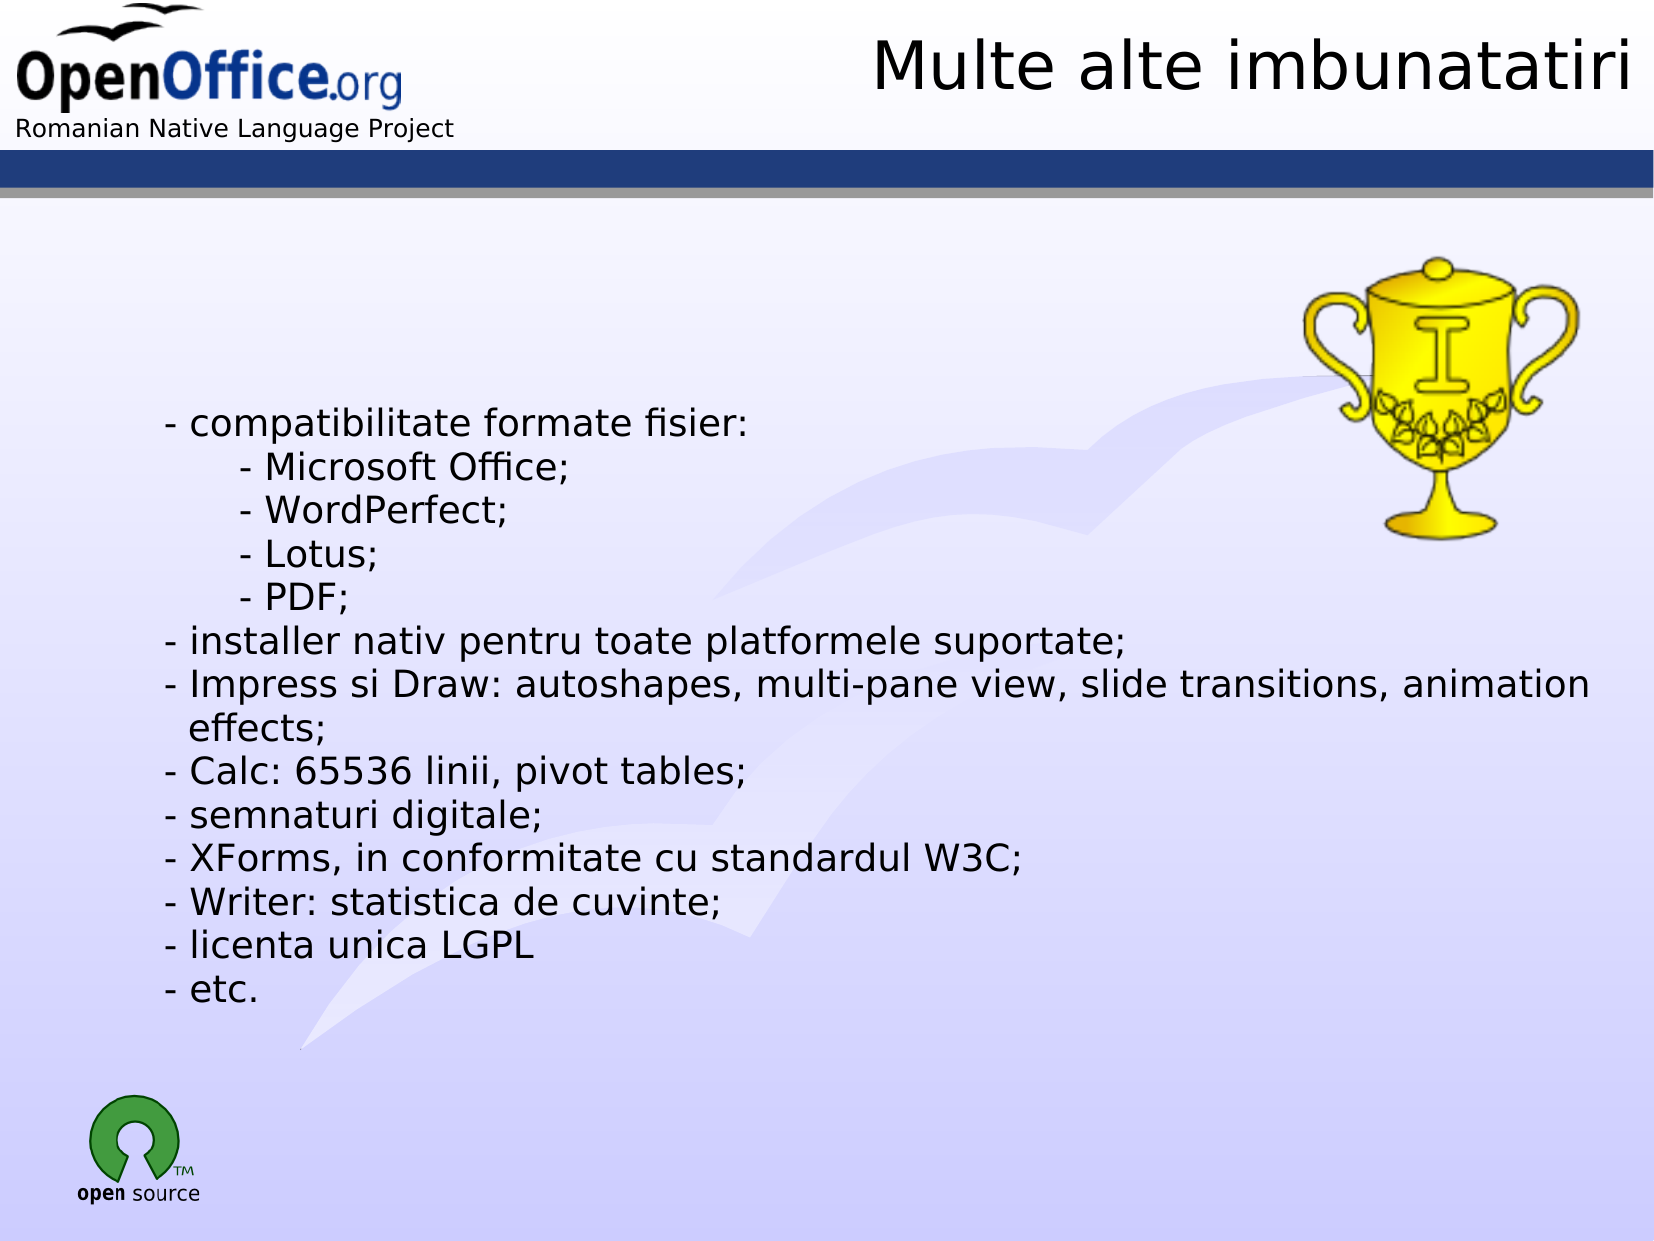

Multe alte imbunatatiri
Romanian Native Language Project
- compatibilitate formate fisier:
	- Microsoft Office;
	- WordPerfect;
	- Lotus;
	- PDF;
- installer nativ pentru toate platformele suportate;
- Impress si Draw: autoshapes, multi-pane view, slide transitions, animation
 effects;
- Calc: 65536 linii, pivot tables;
- semnaturi digitale;
- XForms, in conformitate cu standardul W3C;
- Writer: statistica de cuvinte;
- licenta unica LGPL
- etc.